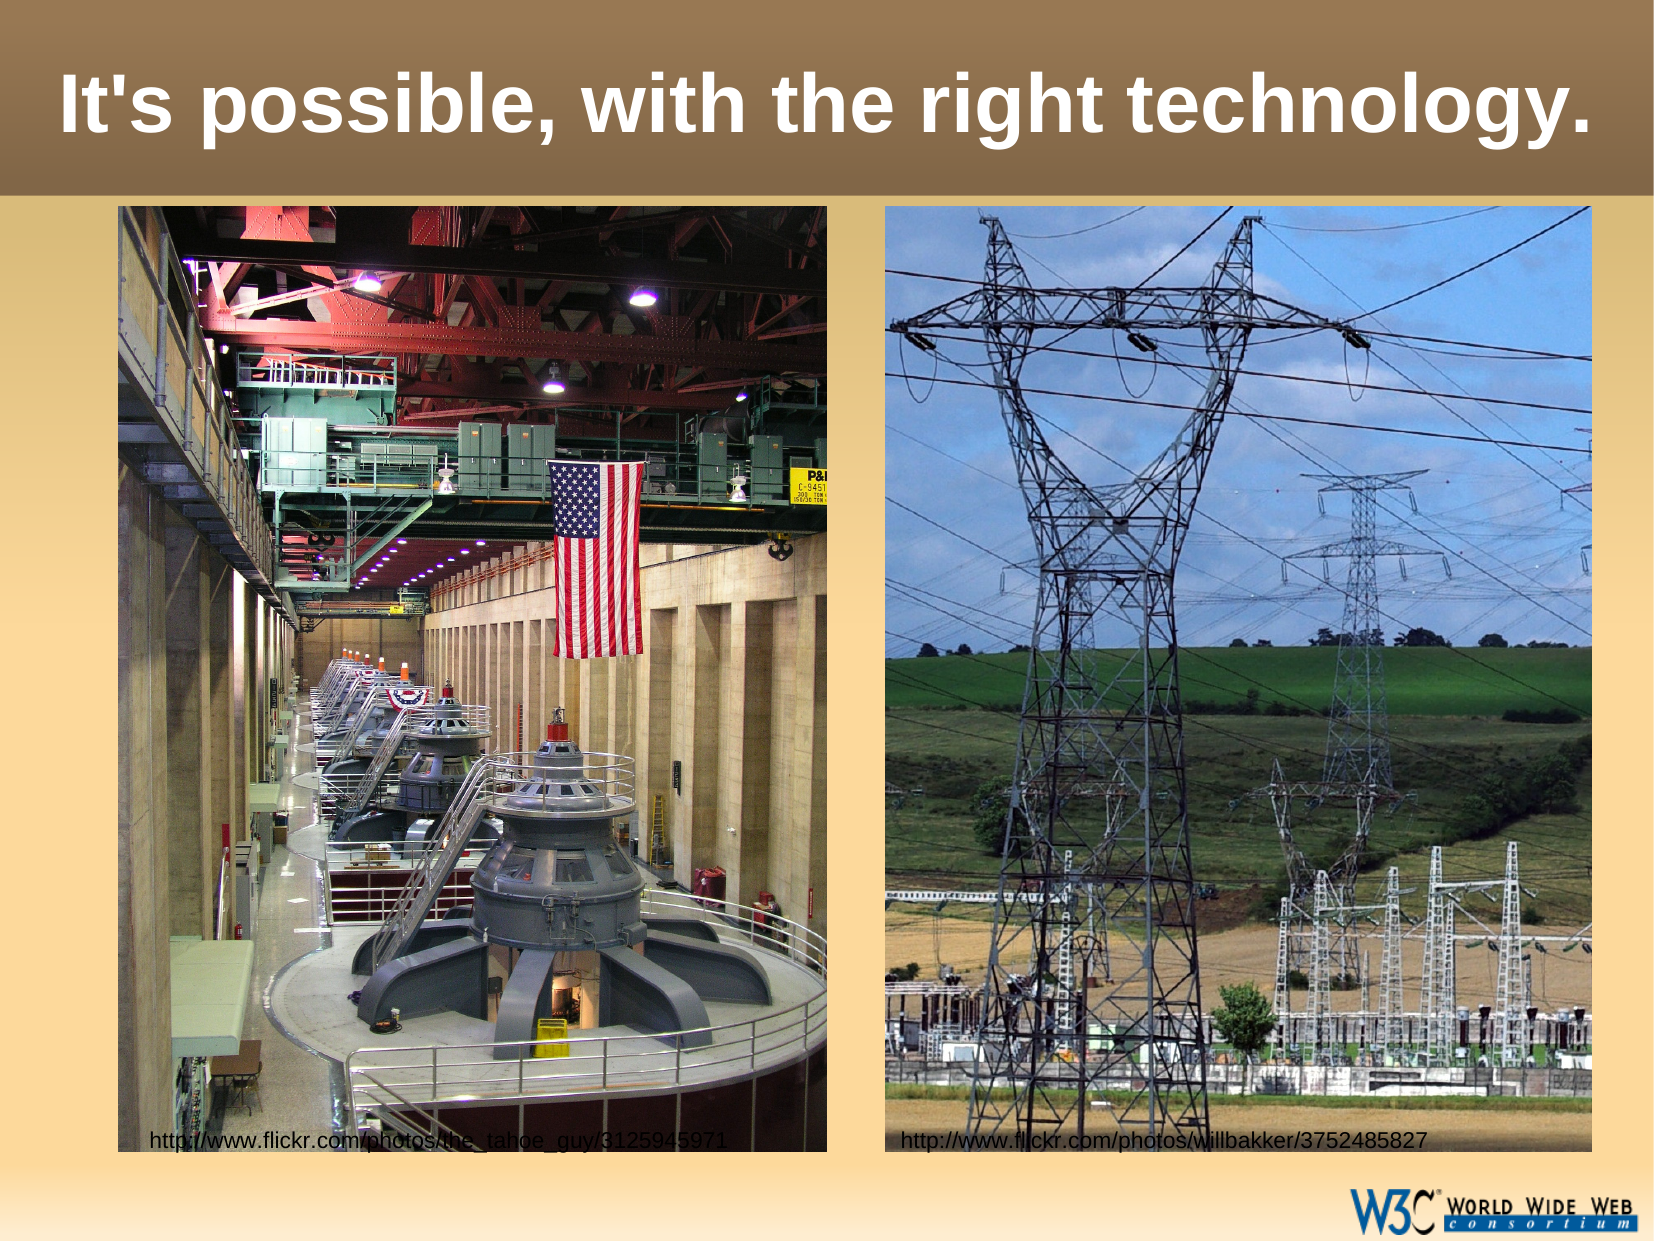

# It's possible, with the right technology.
http://www.flickr.com/photos/the_tahoe_guy/3125945971
http://www.flickr.com/photos/willbakker/3752485827